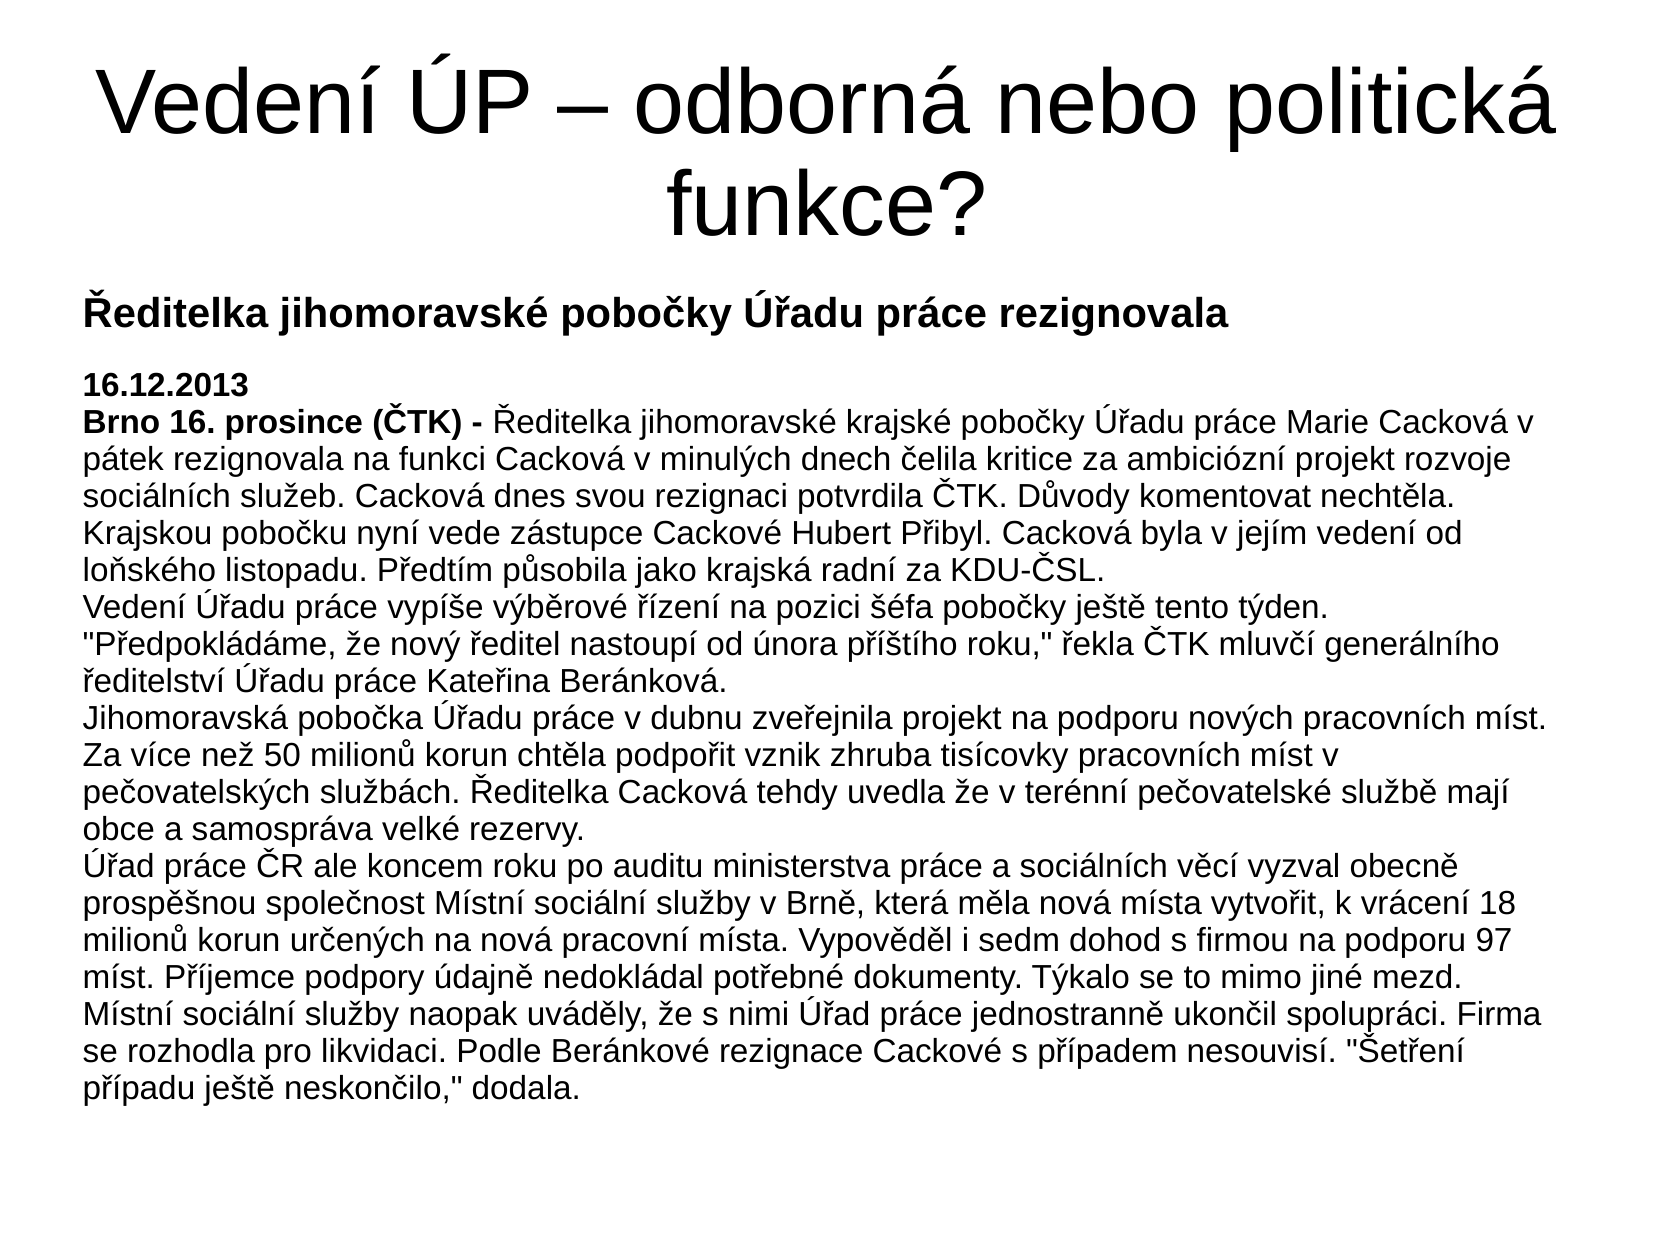

# Vedení ÚP – odborná nebo politická funkce?
Ředitelka jihomoravské pobočky Úřadu práce rezignovala
16.12.2013
Brno 16. prosince (ČTK) - Ředitelka jihomoravské krajské pobočky Úřadu práce Marie Cacková v pátek rezignovala na funkci Cacková v minulých dnech čelila kritice za ambiciózní projekt rozvoje sociálních služeb. Cacková dnes svou rezignaci potvrdila ČTK. Důvody komentovat nechtěla.
Krajskou pobočku nyní vede zástupce Cackové Hubert Přibyl. Cacková byla v jejím vedení od loňského listopadu. Předtím působila jako krajská radní za KDU-ČSL.
Vedení Úřadu práce vypíše výběrové řízení na pozici šéfa pobočky ještě tento týden. "Předpokládáme, že nový ředitel nastoupí od února příštího roku," řekla ČTK mluvčí generálního ředitelství Úřadu práce Kateřina Beránková.
Jihomoravská pobočka Úřadu práce v dubnu zveřejnila projekt na podporu nových pracovních míst. Za více než 50 milionů korun chtěla podpořit vznik zhruba tisícovky pracovních míst v pečovatelských službách. Ředitelka Cacková tehdy uvedla že v terénní pečovatelské službě mají obce a samospráva velké rezervy.
Úřad práce ČR ale koncem roku po auditu ministerstva práce a sociálních věcí vyzval obecně prospěšnou společnost Místní sociální služby v Brně, která měla nová místa vytvořit, k vrácení 18 milionů korun určených na nová pracovní místa. Vypověděl i sedm dohod s firmou na podporu 97 míst. Příjemce podpory údajně nedokládal potřebné dokumenty. Týkalo se to mimo jiné mezd.
Místní sociální služby naopak uváděly, že s nimi Úřad práce jednostranně ukončil spolupráci. Firma se rozhodla pro likvidaci. Podle Beránkové rezignace Cackové s případem nesouvisí. "Šetření případu ještě neskončilo," dodala.